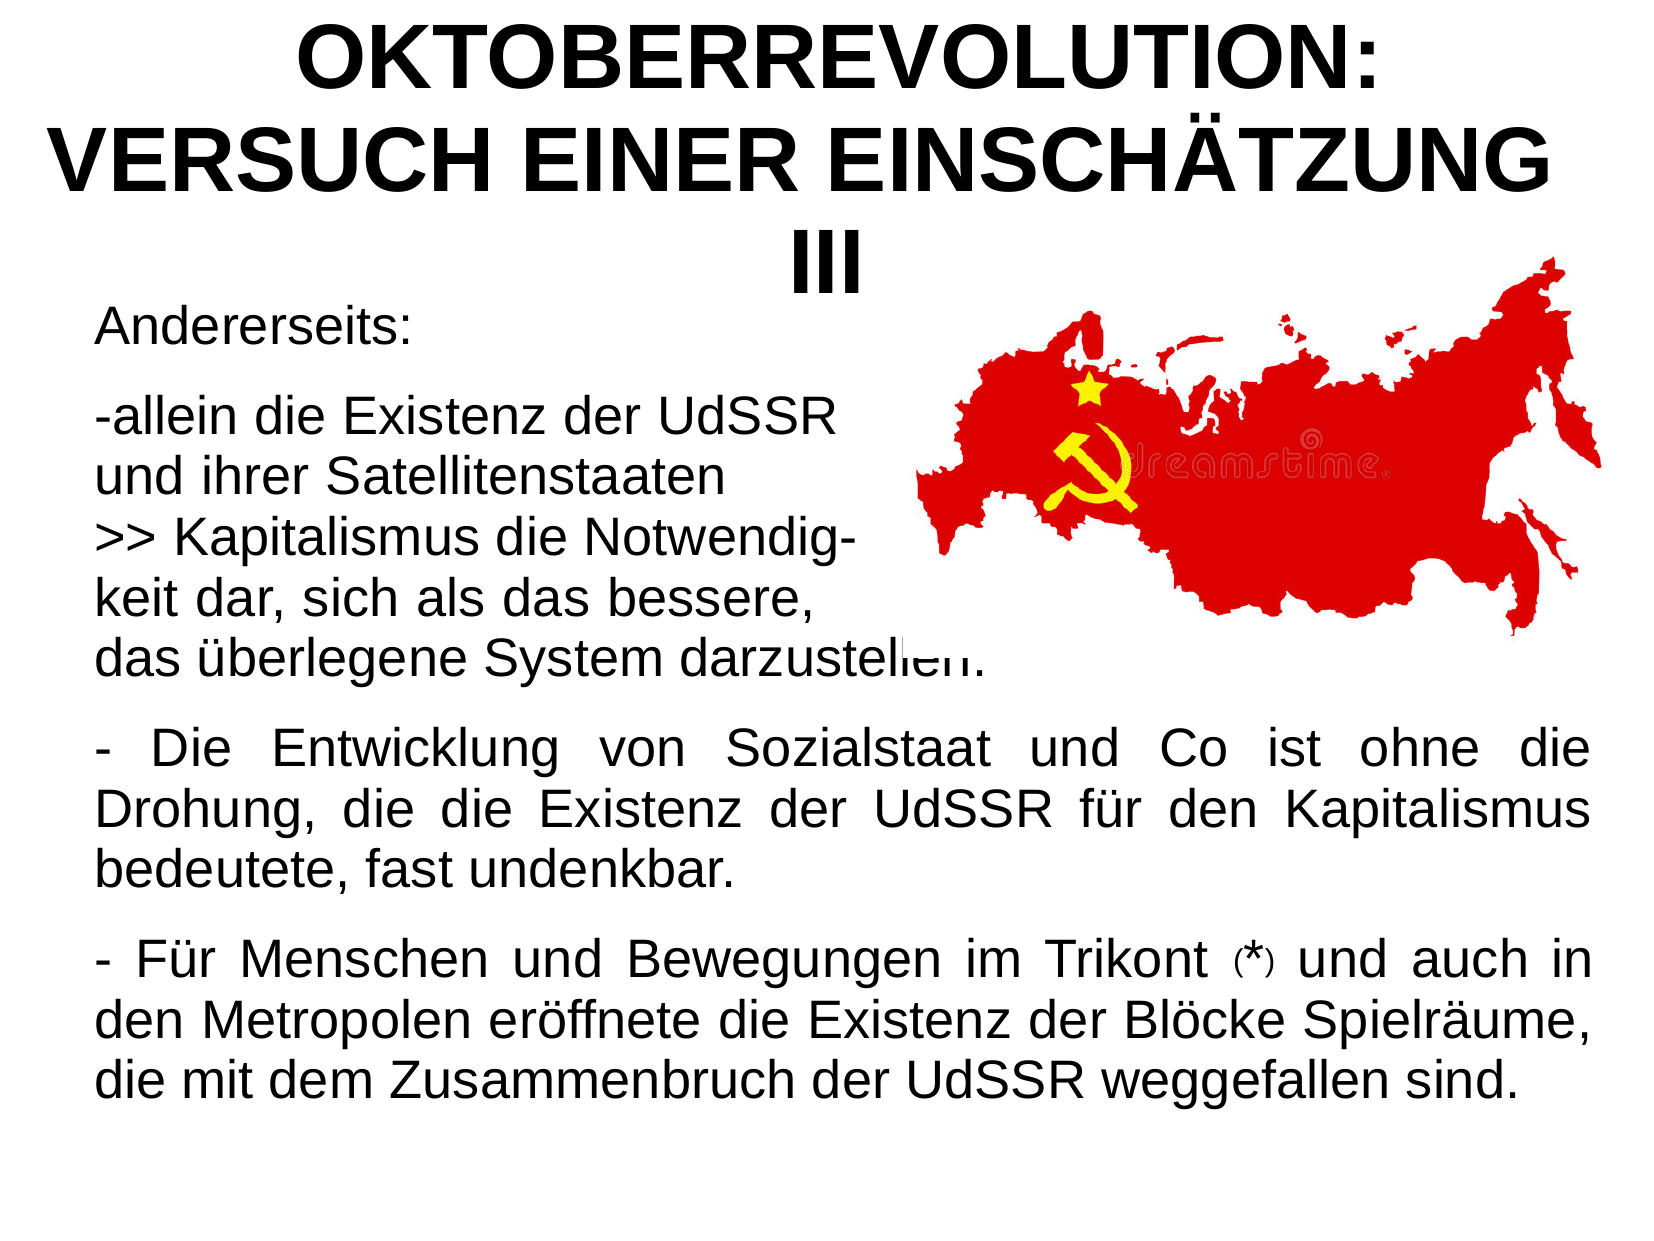

# OKTOBERREVOLUTION: VERSUCH EINER EINSCHÄTZUNG III
Andererseits:
-allein die Existenz der UdSSR und ihrer Satellitenstaaten >> Kapitalismus die Notwendig- keit dar, sich als das bessere, das überlegene System darzustellen.
- Die Entwicklung von Sozialstaat und Co ist ohne die Drohung, die die Existenz der UdSSR für den Kapitalismus bedeutete, fast undenkbar.
- Für Menschen und Bewegungen im Trikont (*) und auch in den Metropolen eröffnete die Existenz der Blöcke Spielräume, die mit dem Zusammenbruch der UdSSR weggefallen sind.